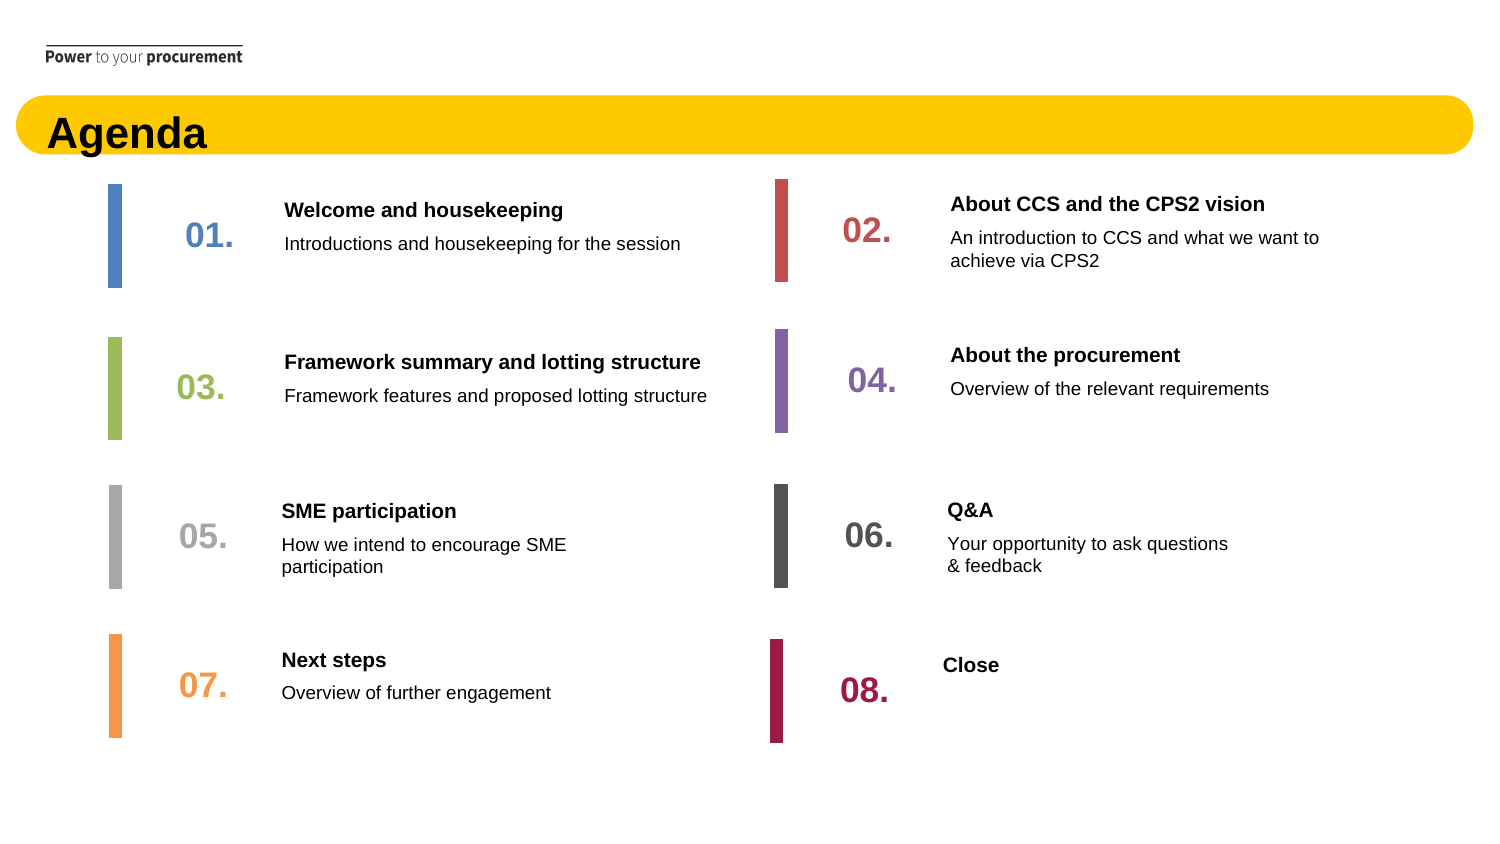

# Agenda
About CCS and the CPS2 vision
Welcome and housekeeping
02.
01.
An introduction to CCS and what we want to achieve via CPS2
Introductions and housekeeping for the session
About the procurement
Framework summary and lotting structure
04.
03.
Overview of the relevant requirements
Framework features and proposed lotting structure
Q&A
SME participation
06.
05.
Your opportunity to ask questions
& feedback
How we intend to encourage SME participation
Next steps
Close
07.
08.
Overview of further engagement